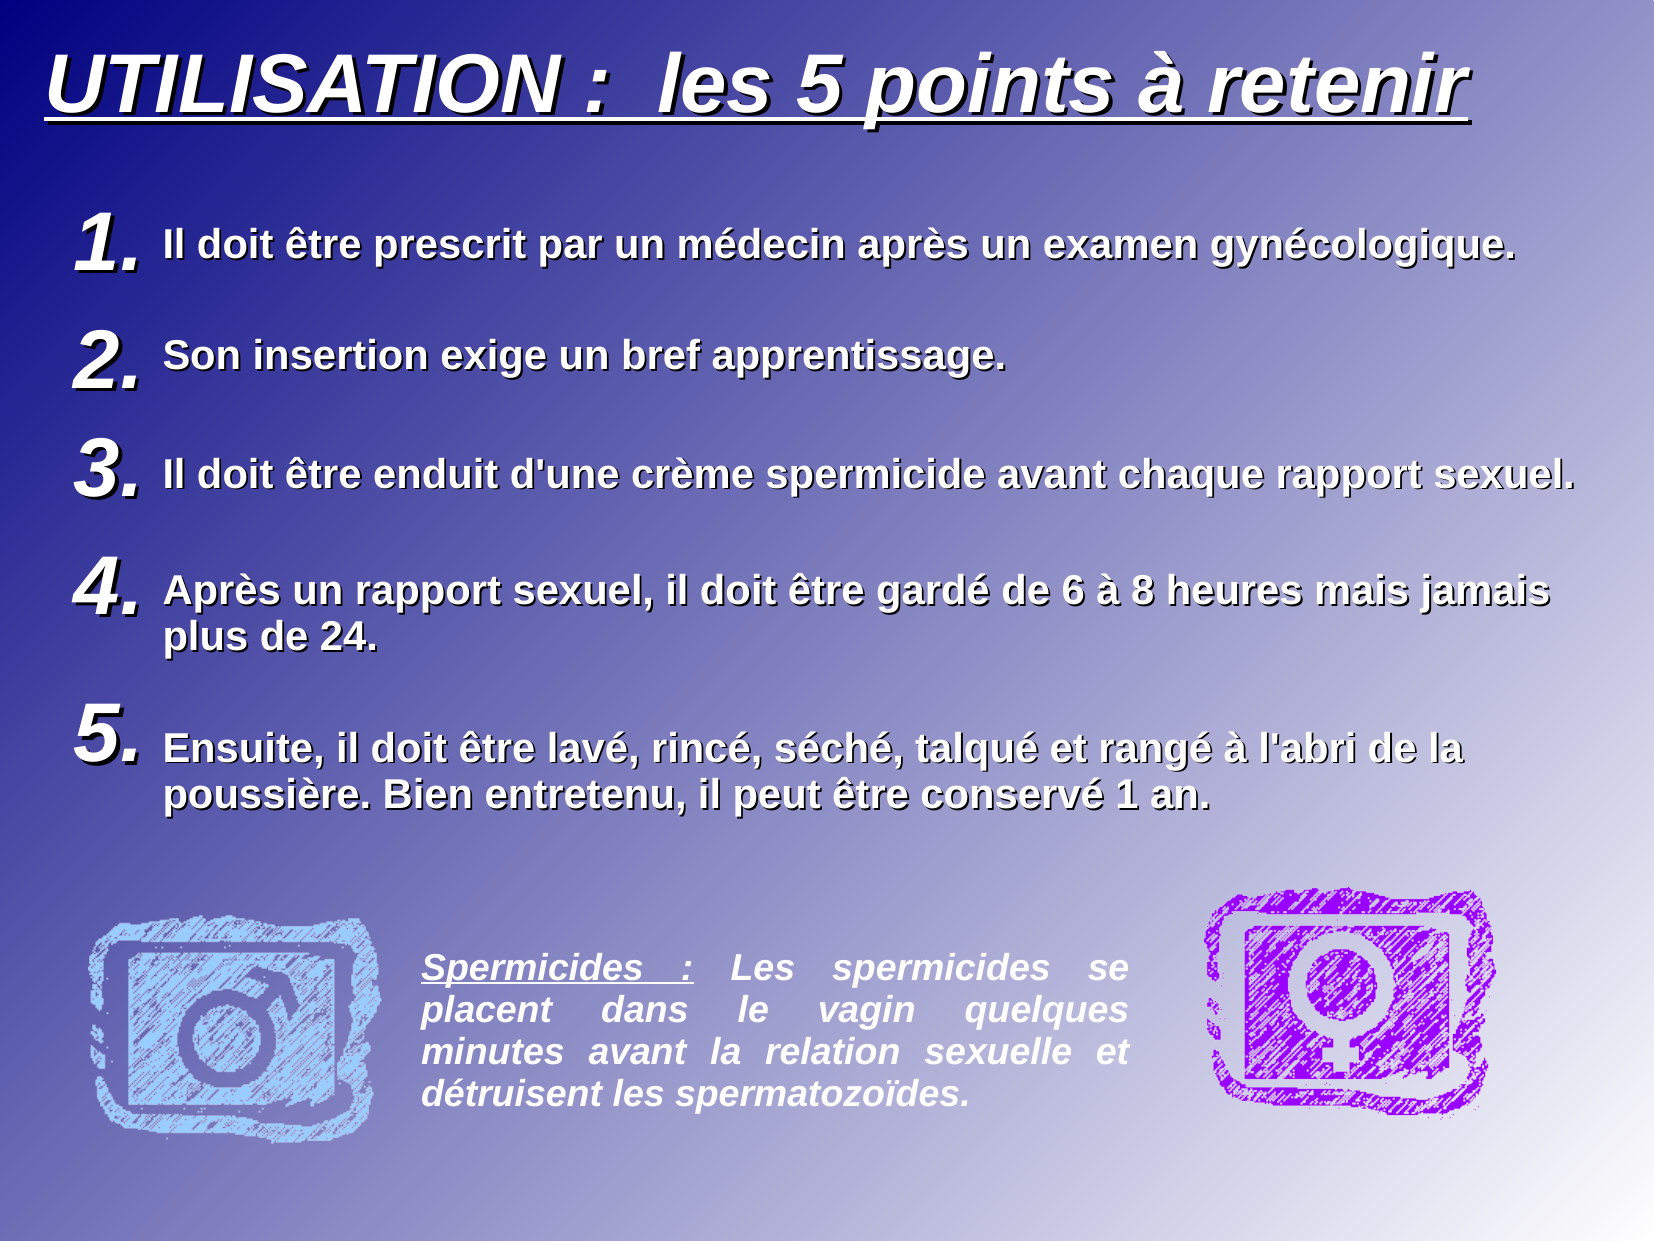

UTILISATION : les 5 points à retenir
1.
Il doit être prescrit par un médecin après un examen gynécologique.
2.
Son insertion exige un bref apprentissage.
3.
Il doit être enduit d'une crème spermicide avant chaque rapport sexuel.
4.
Après un rapport sexuel, il doit être gardé de 6 à 8 heures mais jamais plus de 24.
5.
Ensuite, il doit être lavé, rincé, séché, talqué et rangé à l'abri de la poussière. Bien entretenu, il peut être conservé 1 an.
Spermicides : Les spermicides se placent dans le vagin quelques minutes avant la relation sexuelle et détruisent les spermatozoïdes.